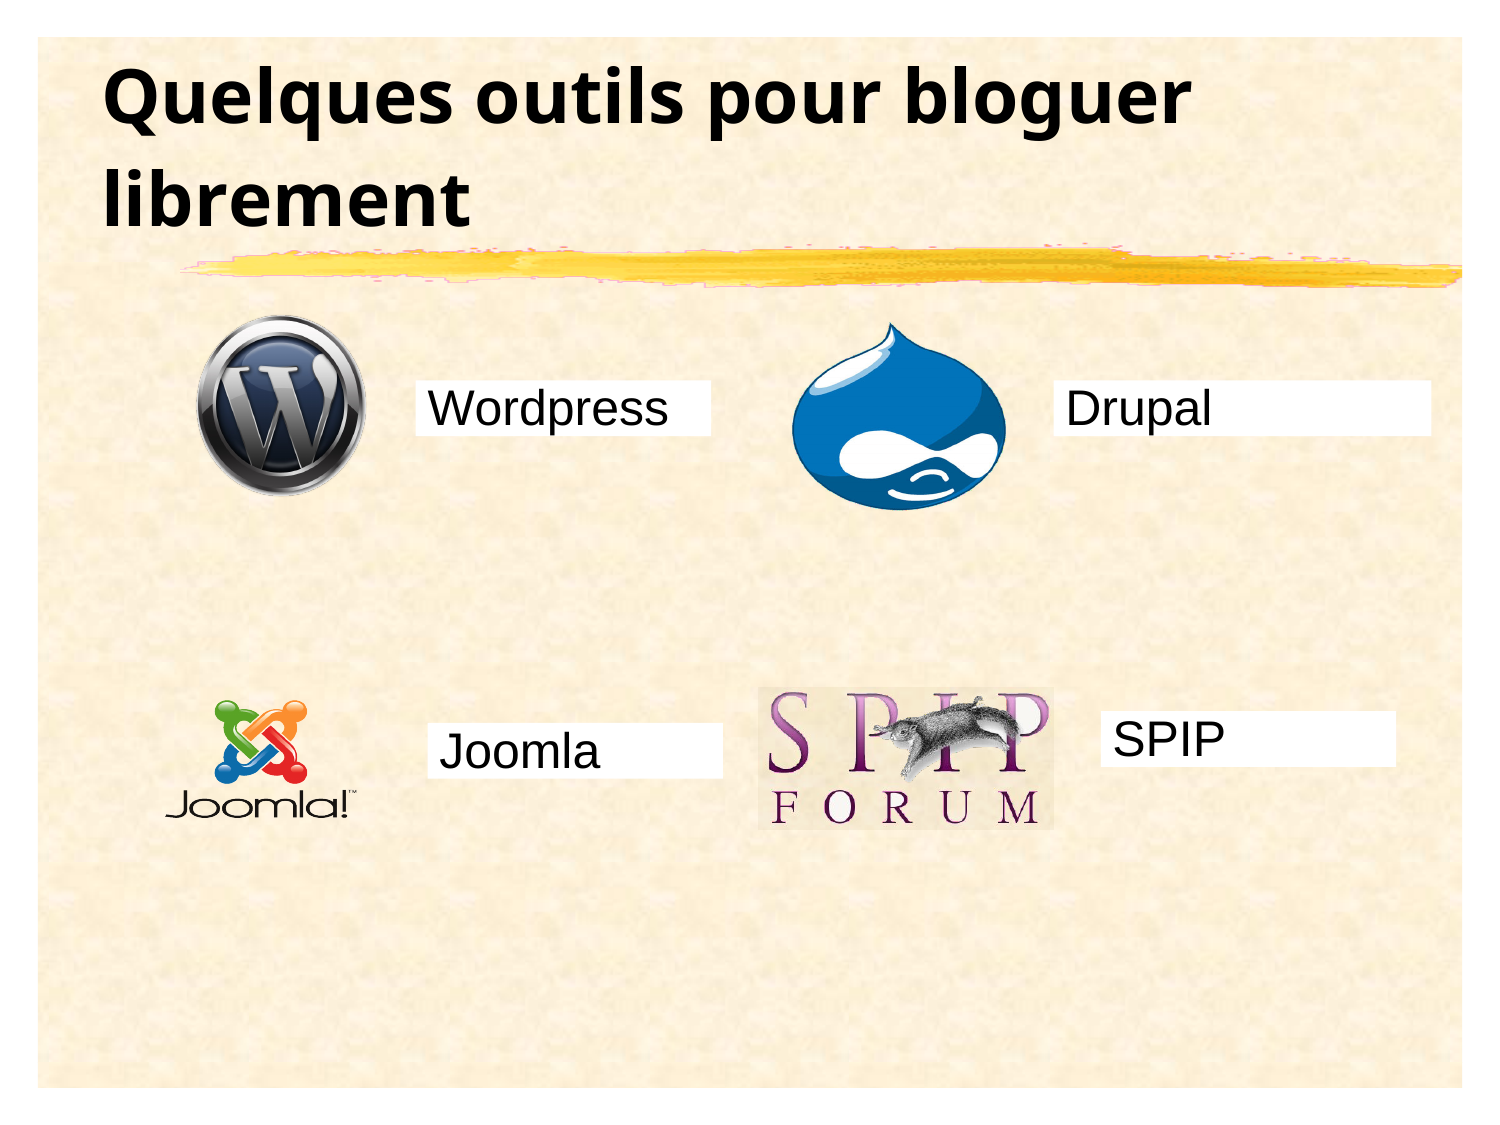

# Quelques outils pour bloguer librement
ghhghghghfgh
Wordpress
Drupal
SPIP
Joomla